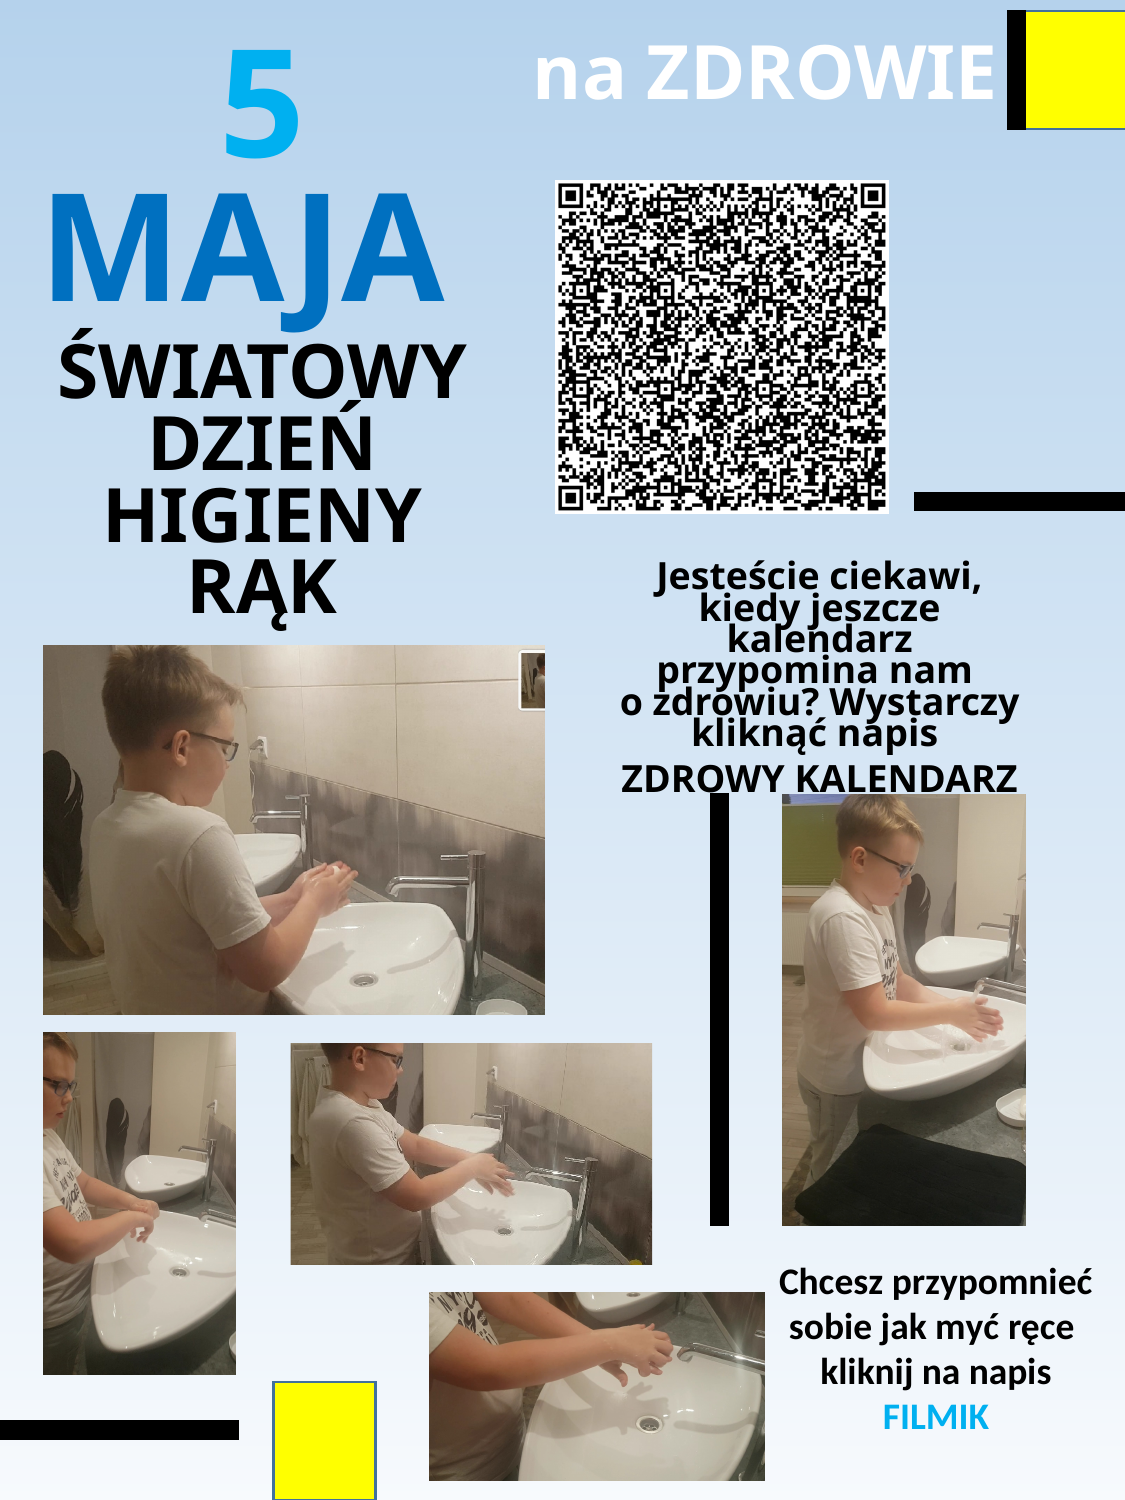

na ZDROWIE
# 5 MAJA
ŚWIATOWY DZIEŃ HIGIENY RĄK
Jesteście ciekawi, kiedy jeszcze kalendarz przypomina nam
o zdrowiu? Wystarczy kliknąć napis
ZDROWY KALENDARZ
Chcesz przypomnieć sobie jak myć ręce
kliknij na napis
FILMIK